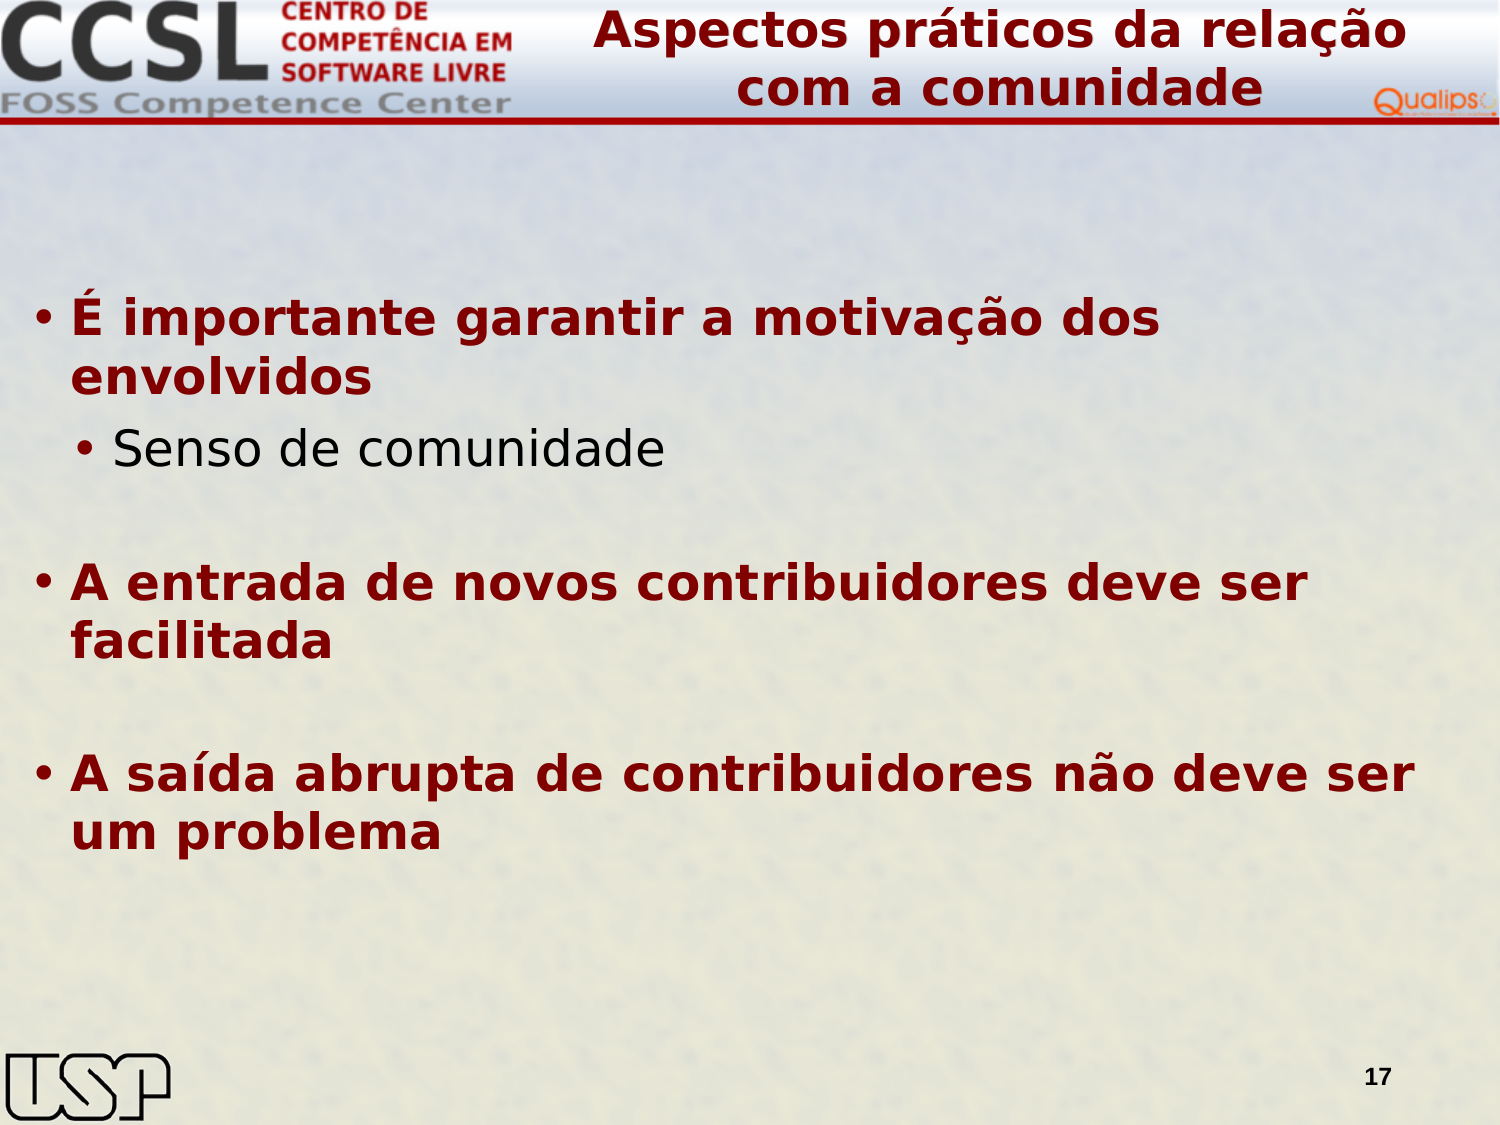

# Aspectos práticos da relação com a comunidade
É importante garantir a motivação dos envolvidos
Senso de comunidade
A entrada de novos contribuidores deve ser facilitada
A saída abrupta de contribuidores não deve ser um problema